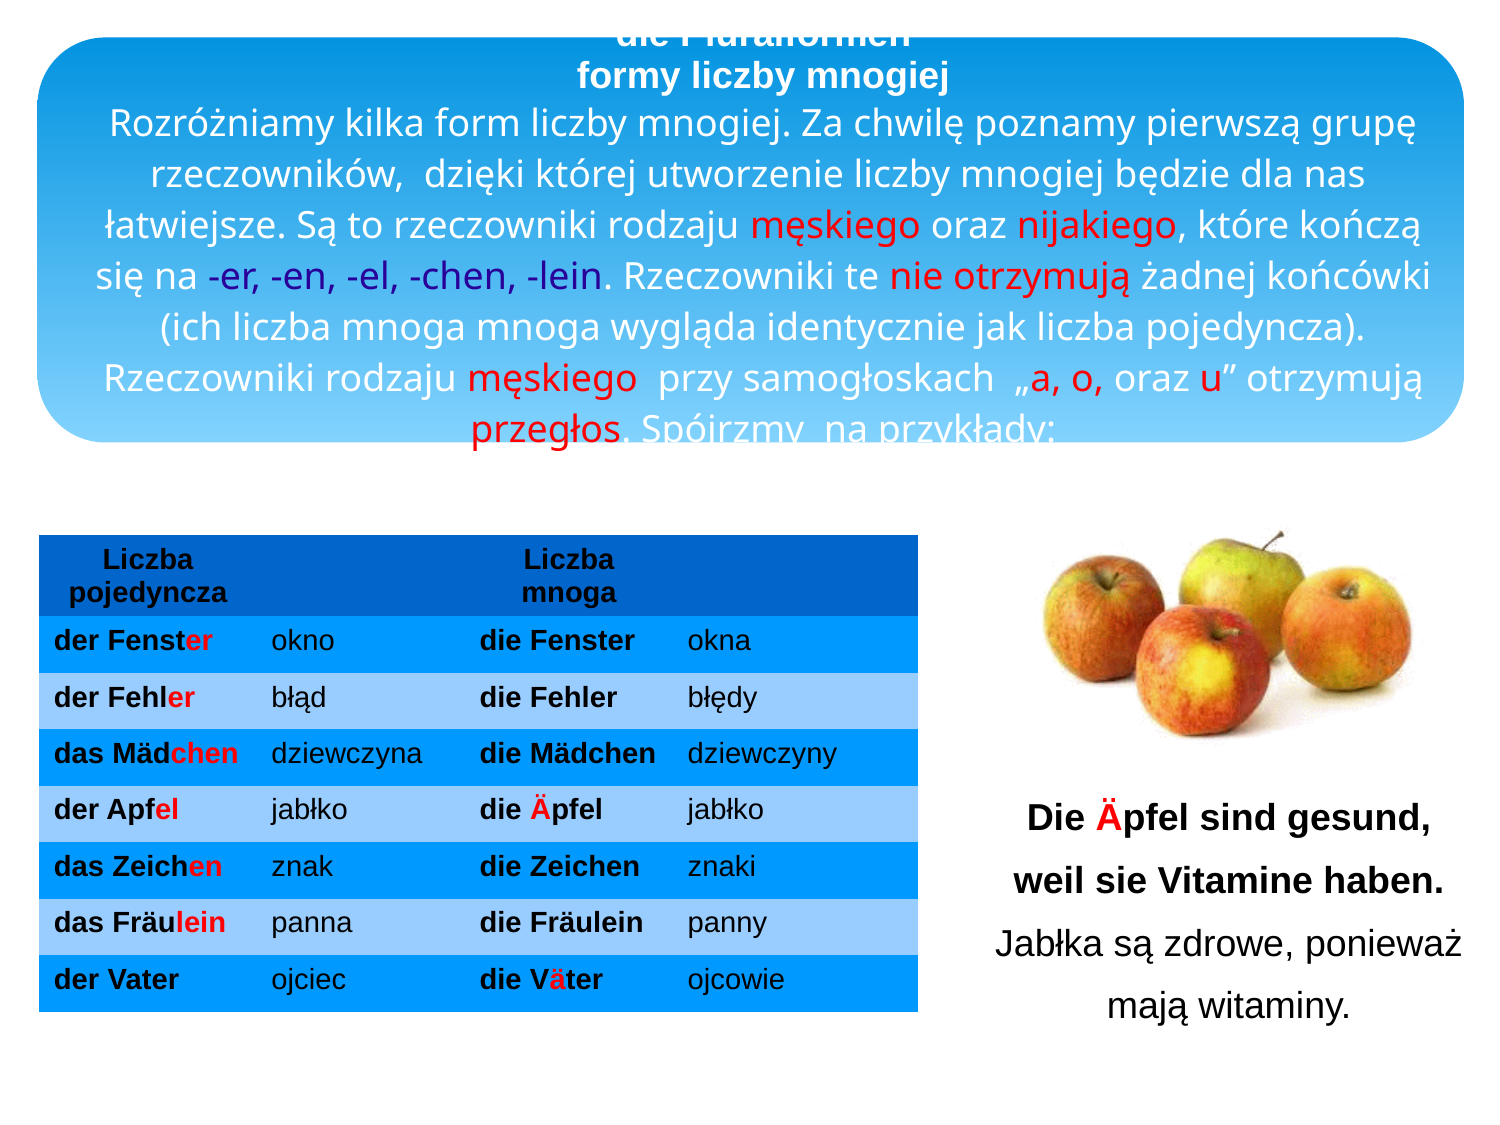

# die Pluralformen formy liczby mnogiej Rozróżniamy kilka form liczby mnogiej. Za chwilę poznamy pierwszą grupę rzeczowników, dzięki której utworzenie liczby mnogiej będzie dla nas łatwiejsze. Są to rzeczowniki rodzaju męskiego oraz nijakiego, które kończą się na -er, -en, -el, -chen, -lein. Rzeczowniki te nie otrzymują żadnej końcówki (ich liczba mnoga mnoga wygląda identycznie jak liczba pojedyncza). Rzeczowniki rodzaju męskiego przy samogłoskach „a, o, oraz u” otrzymują przegłos. Spójrzmy na przykłady:
| Liczba pojedyncza | | Liczba mnoga | |
| --- | --- | --- | --- |
| der Fenster | okno | die Fenster | okna |
| der Fehler | błąd | die Fehler | błędy |
| das Mädchen | dziewczyna | die Mädchen | dziewczyny |
| der Apfel | jabłko | die Äpfel | jabłko |
| das Zeichen | znak | die Zeichen | znaki |
| das Fräulein | panna | die Fräulein | panny |
| der Vater | ojciec | die Väter | ojcowie |
Die Äpfel sind gesund,
weil sie Vitamine haben.
Jabłka są zdrowe, ponieważ
mają witaminy.